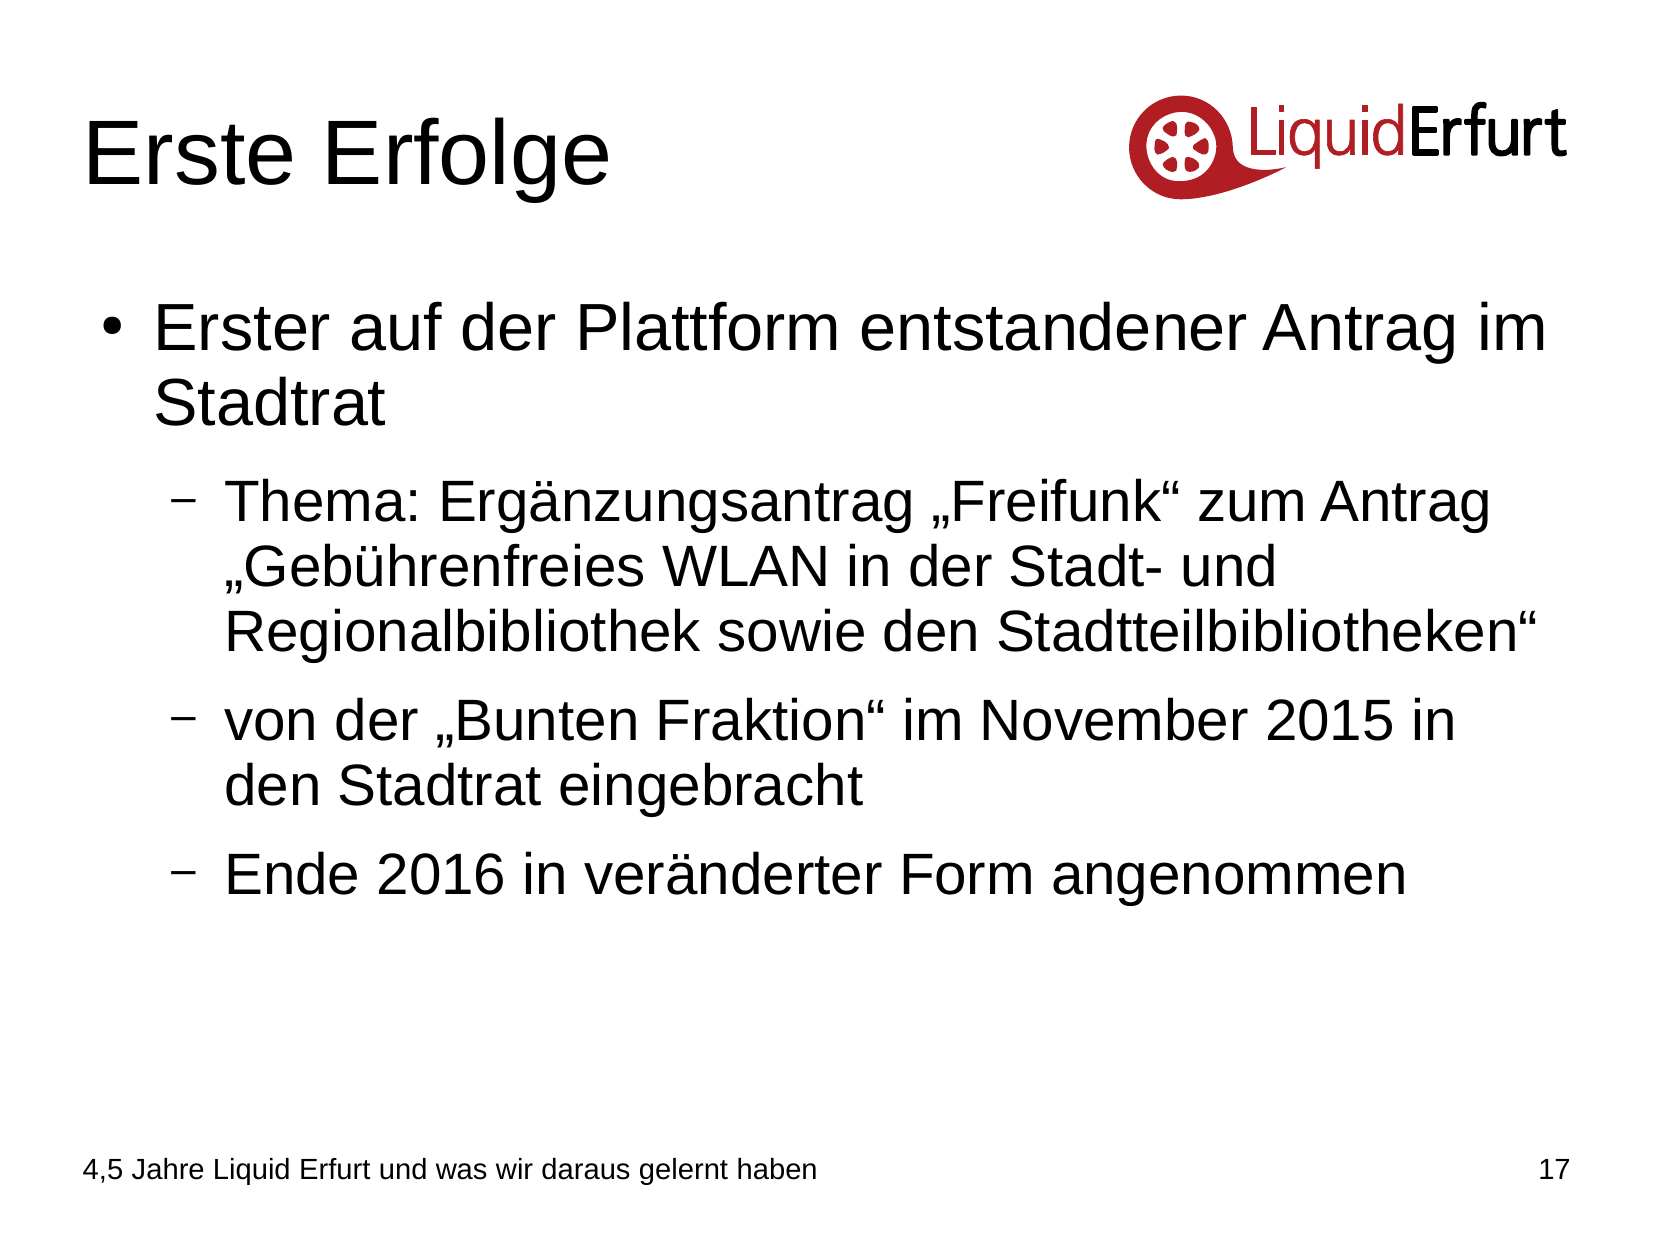

# Erste Erfolge
Erster auf der Plattform entstandener Antrag im Stadtrat
Thema: Ergänzungsantrag „Freifunk“ zum Antrag „Gebührenfreies WLAN in der Stadt- und Regionalbibliothek sowie den Stadtteilbibliotheken“
von der „Bunten Fraktion“ im November 2015 in den Stadtrat eingebracht
Ende 2016 in veränderter Form angenommen
4,5 Jahre Liquid Erfurt und was wir daraus gelernt haben
17